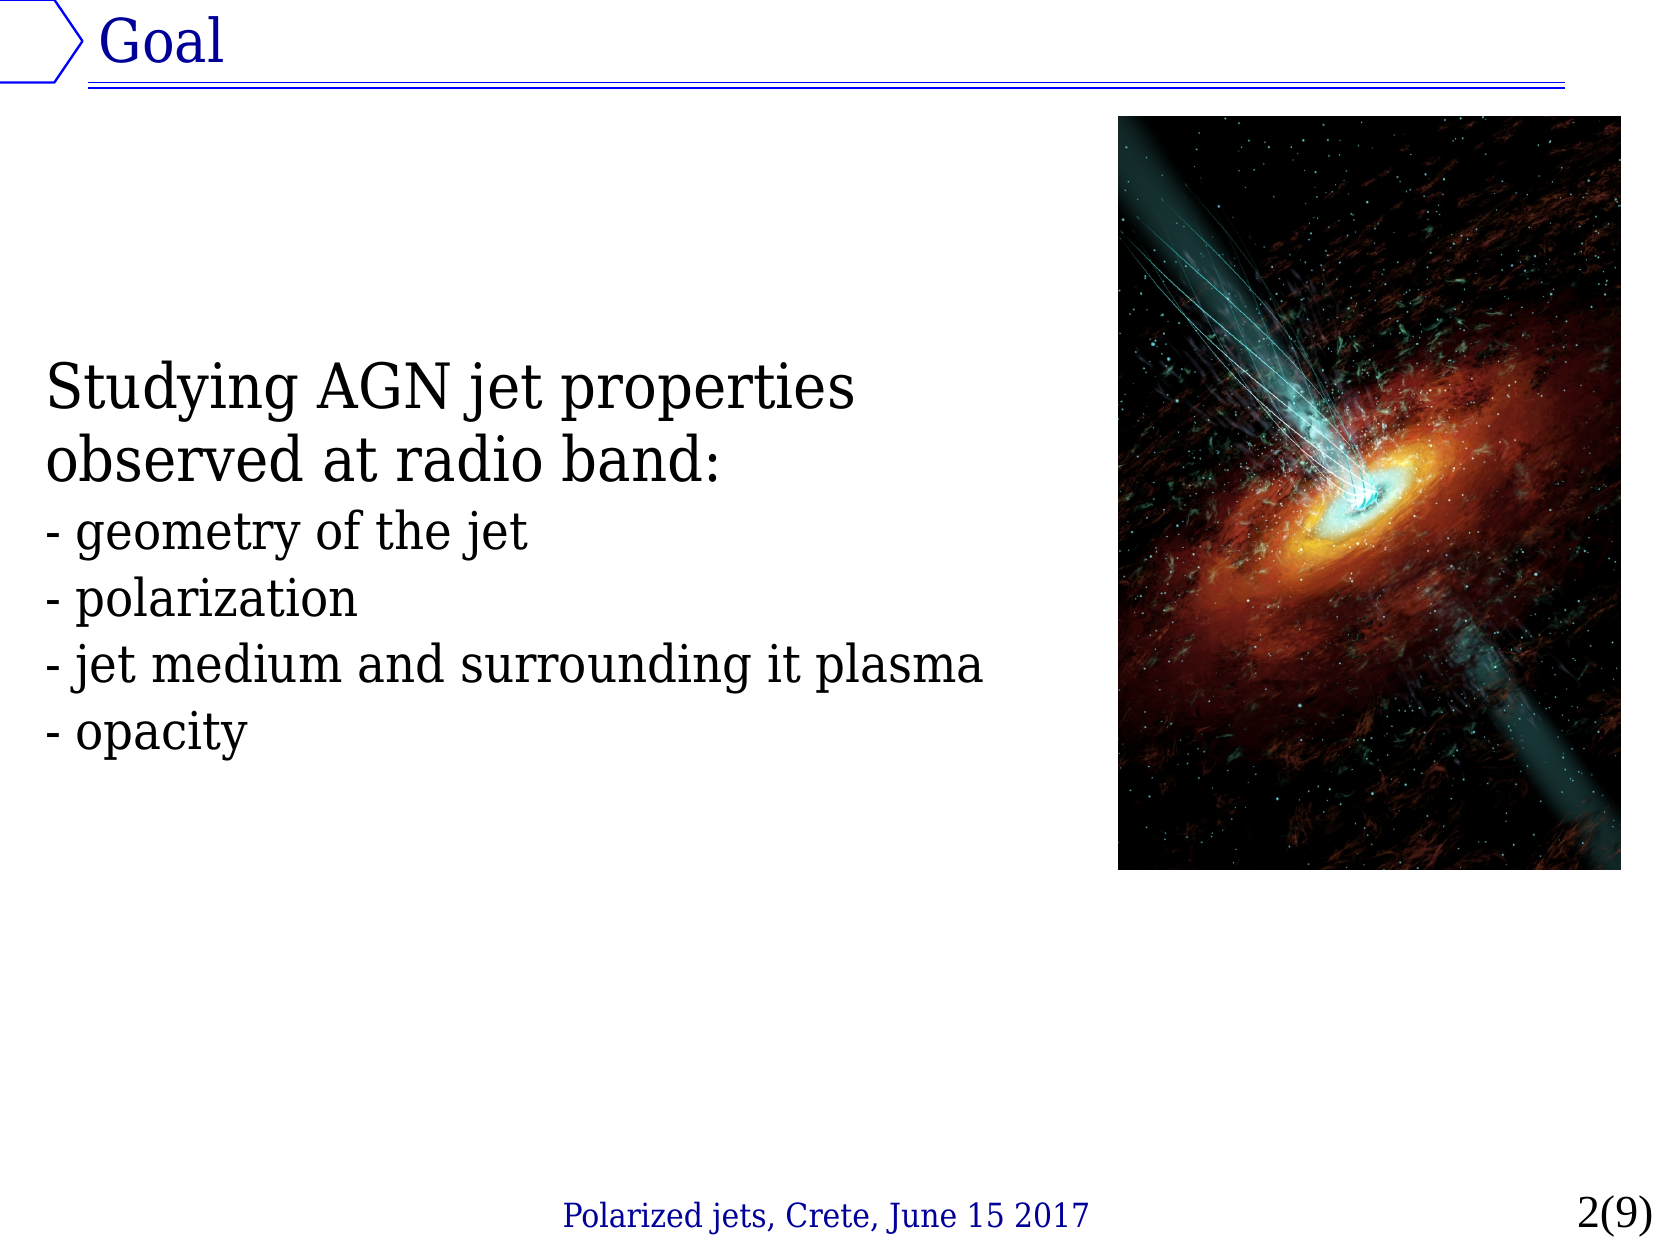

Goal
# Studying AGN jet properties observed at radio band:
- geometry of the jet
- polarization
- jet medium and surrounding it plasma
- opacity
2(9)
Polarized jets, Crete, June 15 2017